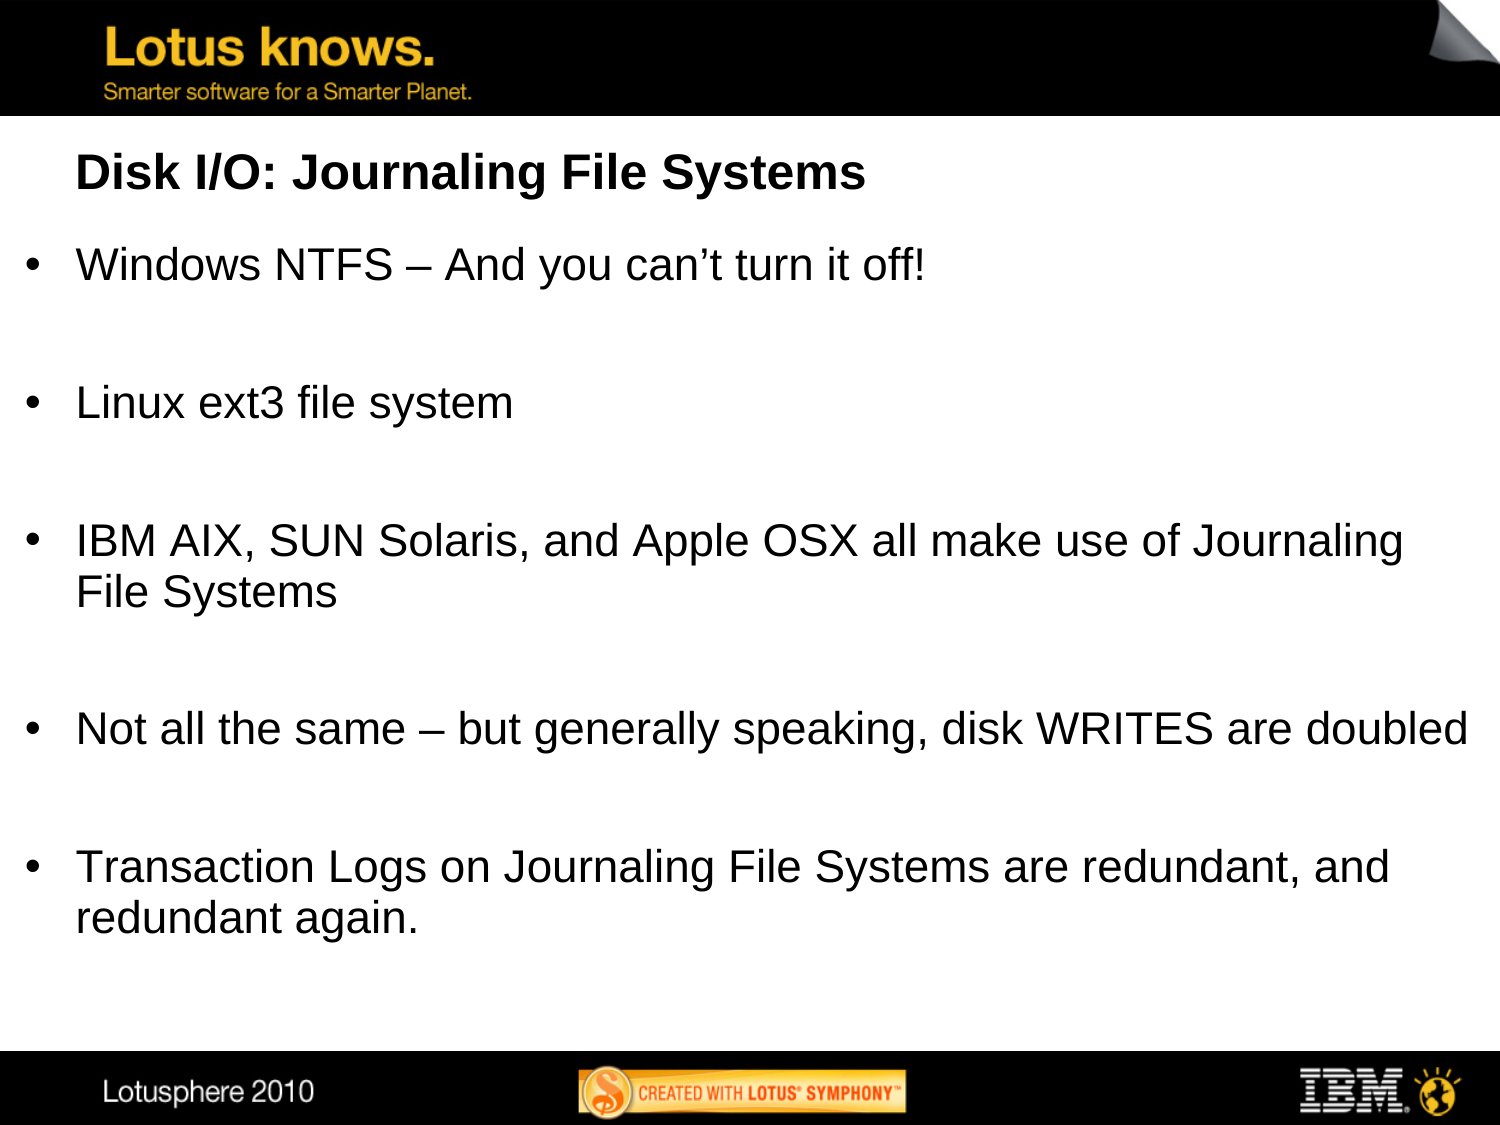

# Disk I/O: Journaling File Systems
Windows NTFS – And you can’t turn it off!
Linux ext3 file system
IBM AIX, SUN Solaris, and Apple OSX all make use of Journaling File Systems
Not all the same – but generally speaking, disk WRITES are doubled
Transaction Logs on Journaling File Systems are redundant, and redundant again.